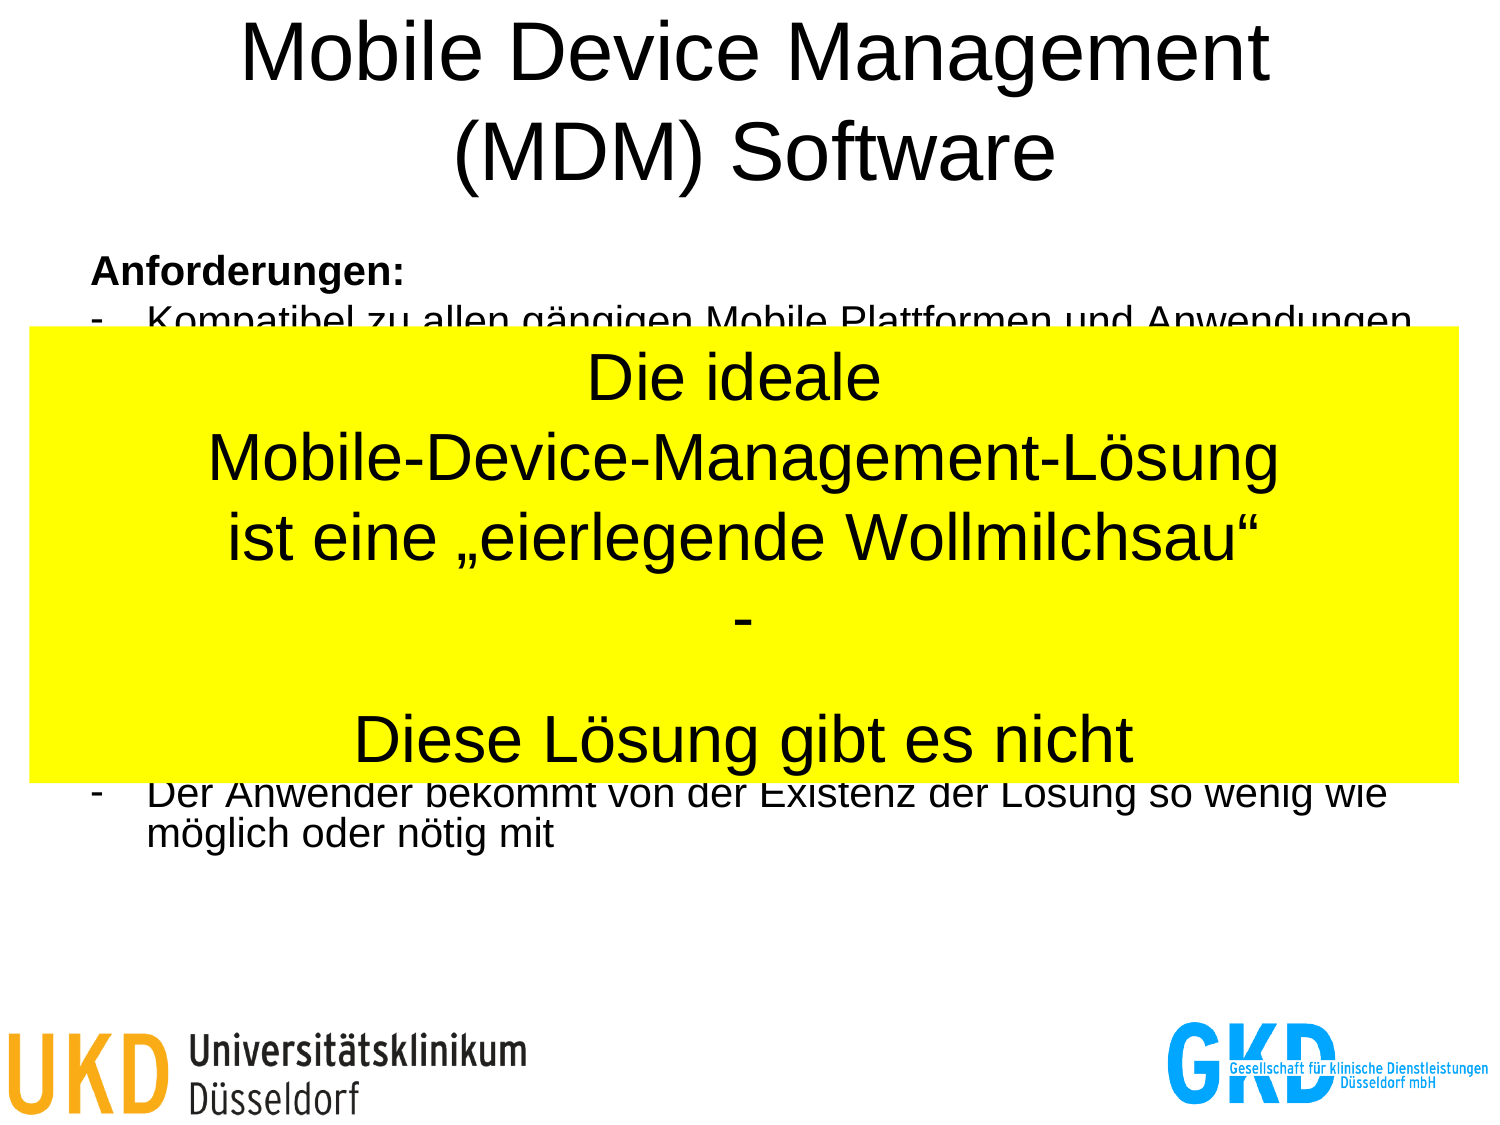

# Mobile Device Management (MDM) Software
Anforderungen:
Kompatibel zu allen gängigen Mobile Plattformen und Anwendungen
Arbeitet in allen gängigen Mobilfunknetzen
Kann direkt „over the air“ (OTA) implementiert werden unter Auswahl bestimmter Zielgeräte
Hardware, Betriebssysteme, Konfiguration und Anwendungen können schnell und problemlos ausgeliefert werden
Mobile Geräte können nach Bedarf von Administratoren dem System hinzugefügt oder daraus entfernt werden
Die Integrität und Sicherheit der IT-Infrastruktur ist stets gewährleistet
Security Policies werden konsequent durchgesetzt
Der Anwender bekommt von der Existenz der Lösung so wenig wie möglich oder nötig mit
Die ideale
Mobile-Device-Management-Lösung
ist eine „eierlegende Wollmilchsau“
-
Diese Lösung gibt es nicht